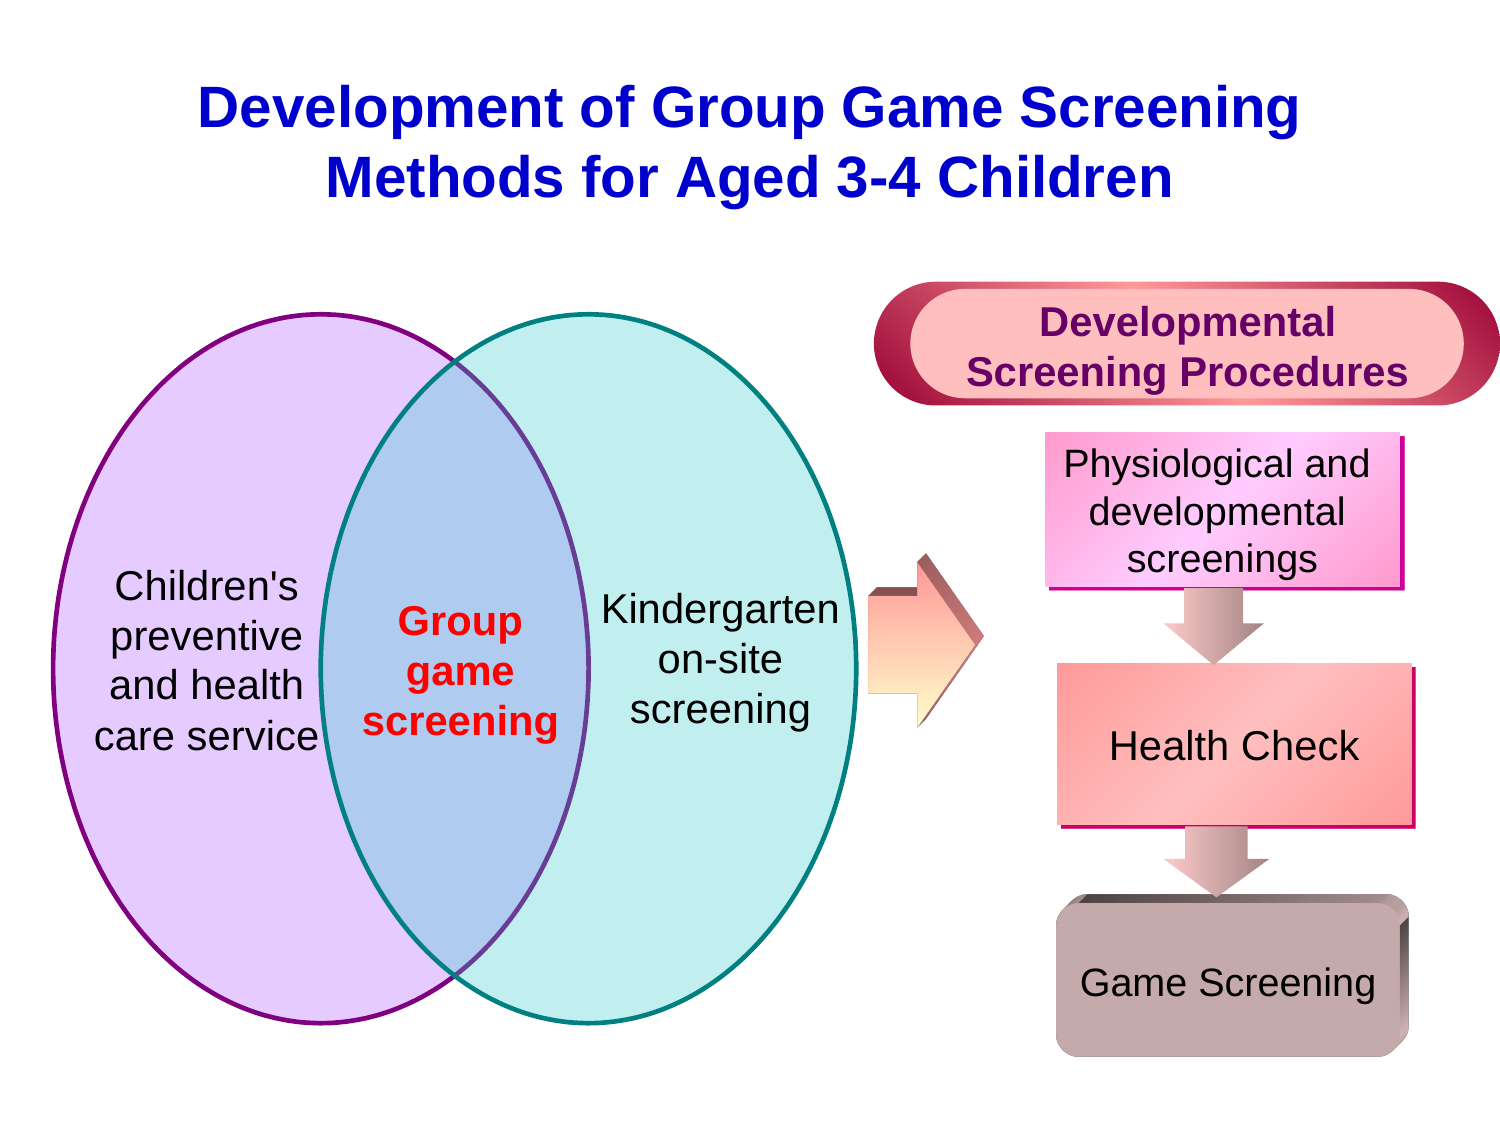

# Development of Group Game Screening Methods for Aged 3-4 Children
Developmental Screening Procedures
Physiological and
developmental
screenings
Children's preventive and health care service
Kindergarten on-site screening
Group game screening
Health Check
Game Screening